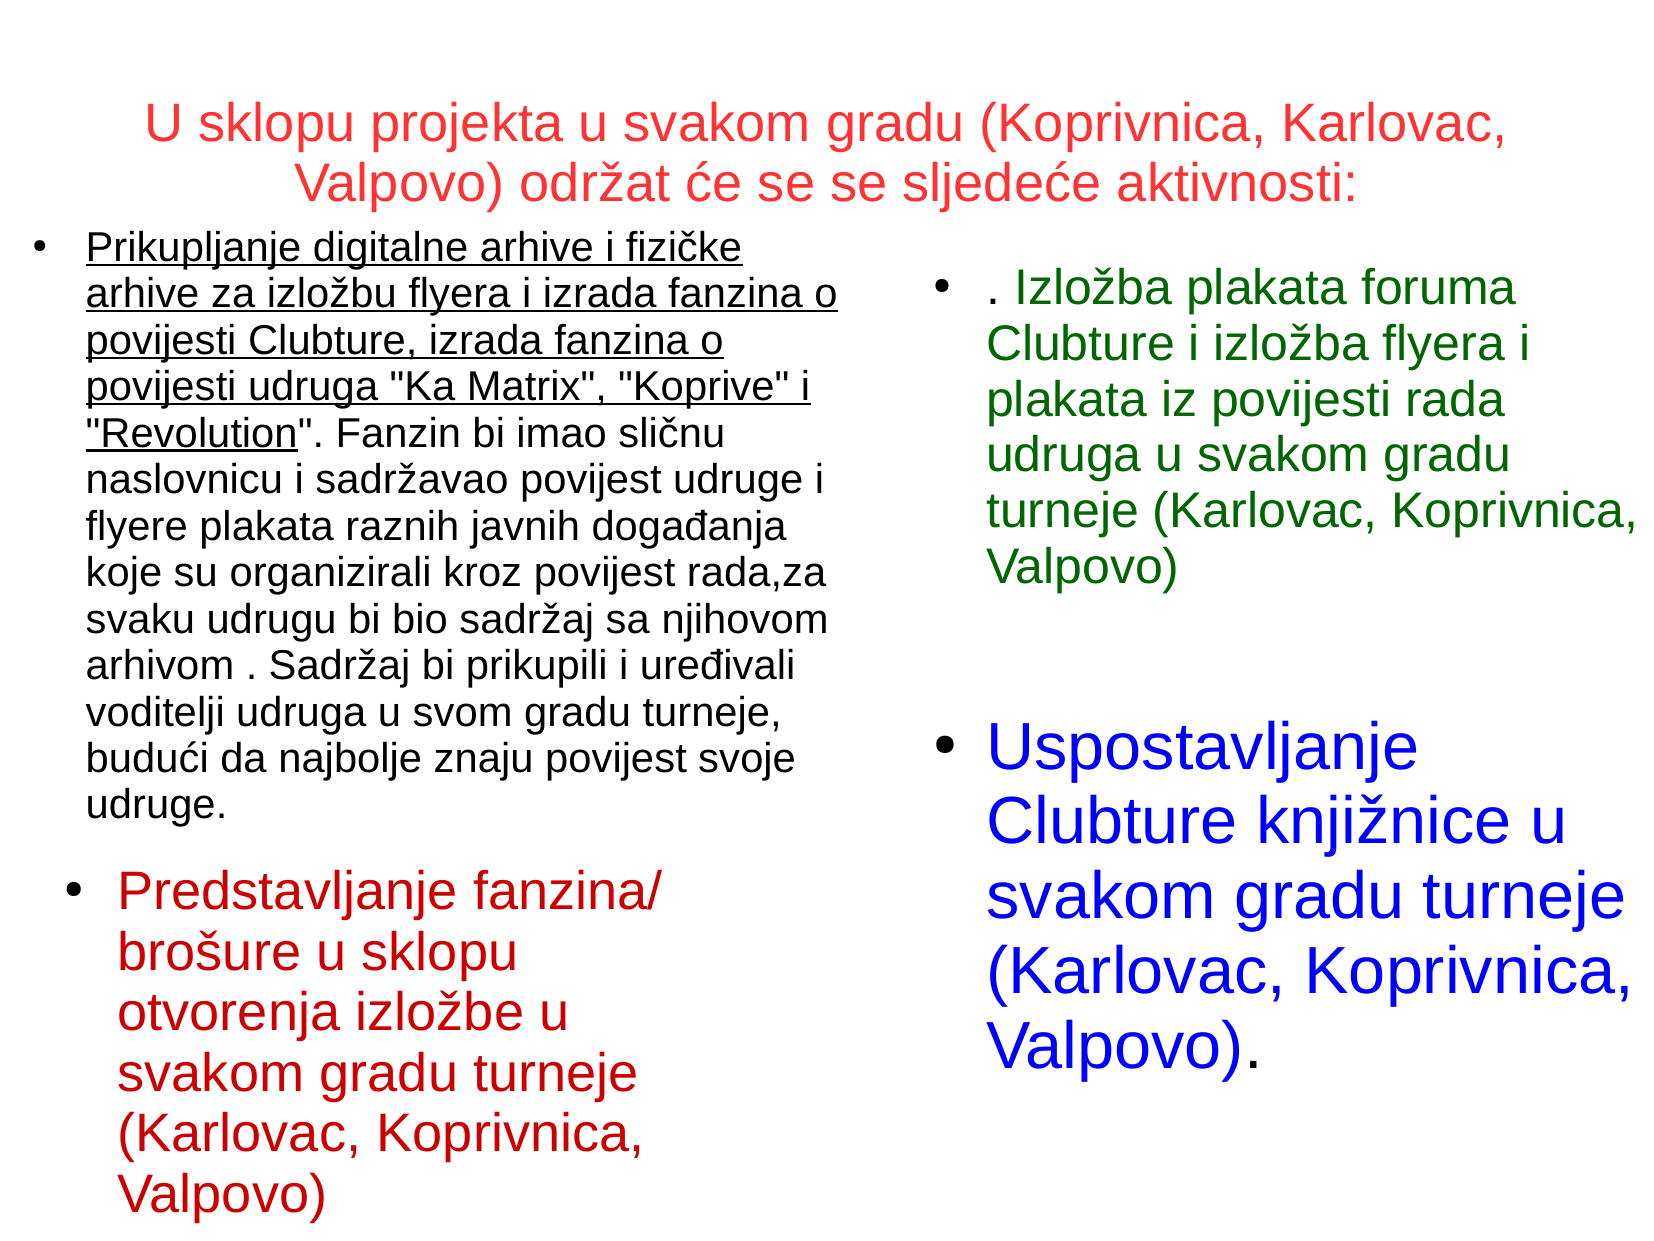

# U sklopu projekta u svakom gradu (Koprivnica, Karlovac, Valpovo) održat će se se sljedeće aktivnosti:
Prikupljanje digitalne arhive i fizičke arhive za izložbu flyera i izrada fanzina o povijesti Clubture, izrada fanzina o povijesti udruga "Ka Matrix", "Koprive" i "Revolution". Fanzin bi imao sličnu naslovnicu i sadržavao povijest udruge i flyere plakata raznih javnih događanja koje su organizirali kroz povijest rada,za svaku udrugu bi bio sadržaj sa njihovom arhivom . Sadržaj bi prikupili i uređivali voditelji udruga u svom gradu turneje, budući da najbolje znaju povijest svoje udruge.
. Izložba plakata foruma Clubture i izložba flyera i plakata iz povijesti rada udruga u svakom gradu turneje (Karlovac, Koprivnica, Valpovo)
Uspostavljanje Clubture knjižnice u svakom gradu turneje (Karlovac, Koprivnica, Valpovo).
Predstavljanje fanzina/ brošure u sklopu otvorenja izložbe u svakom gradu turneje (Karlovac, Koprivnica, Valpovo)